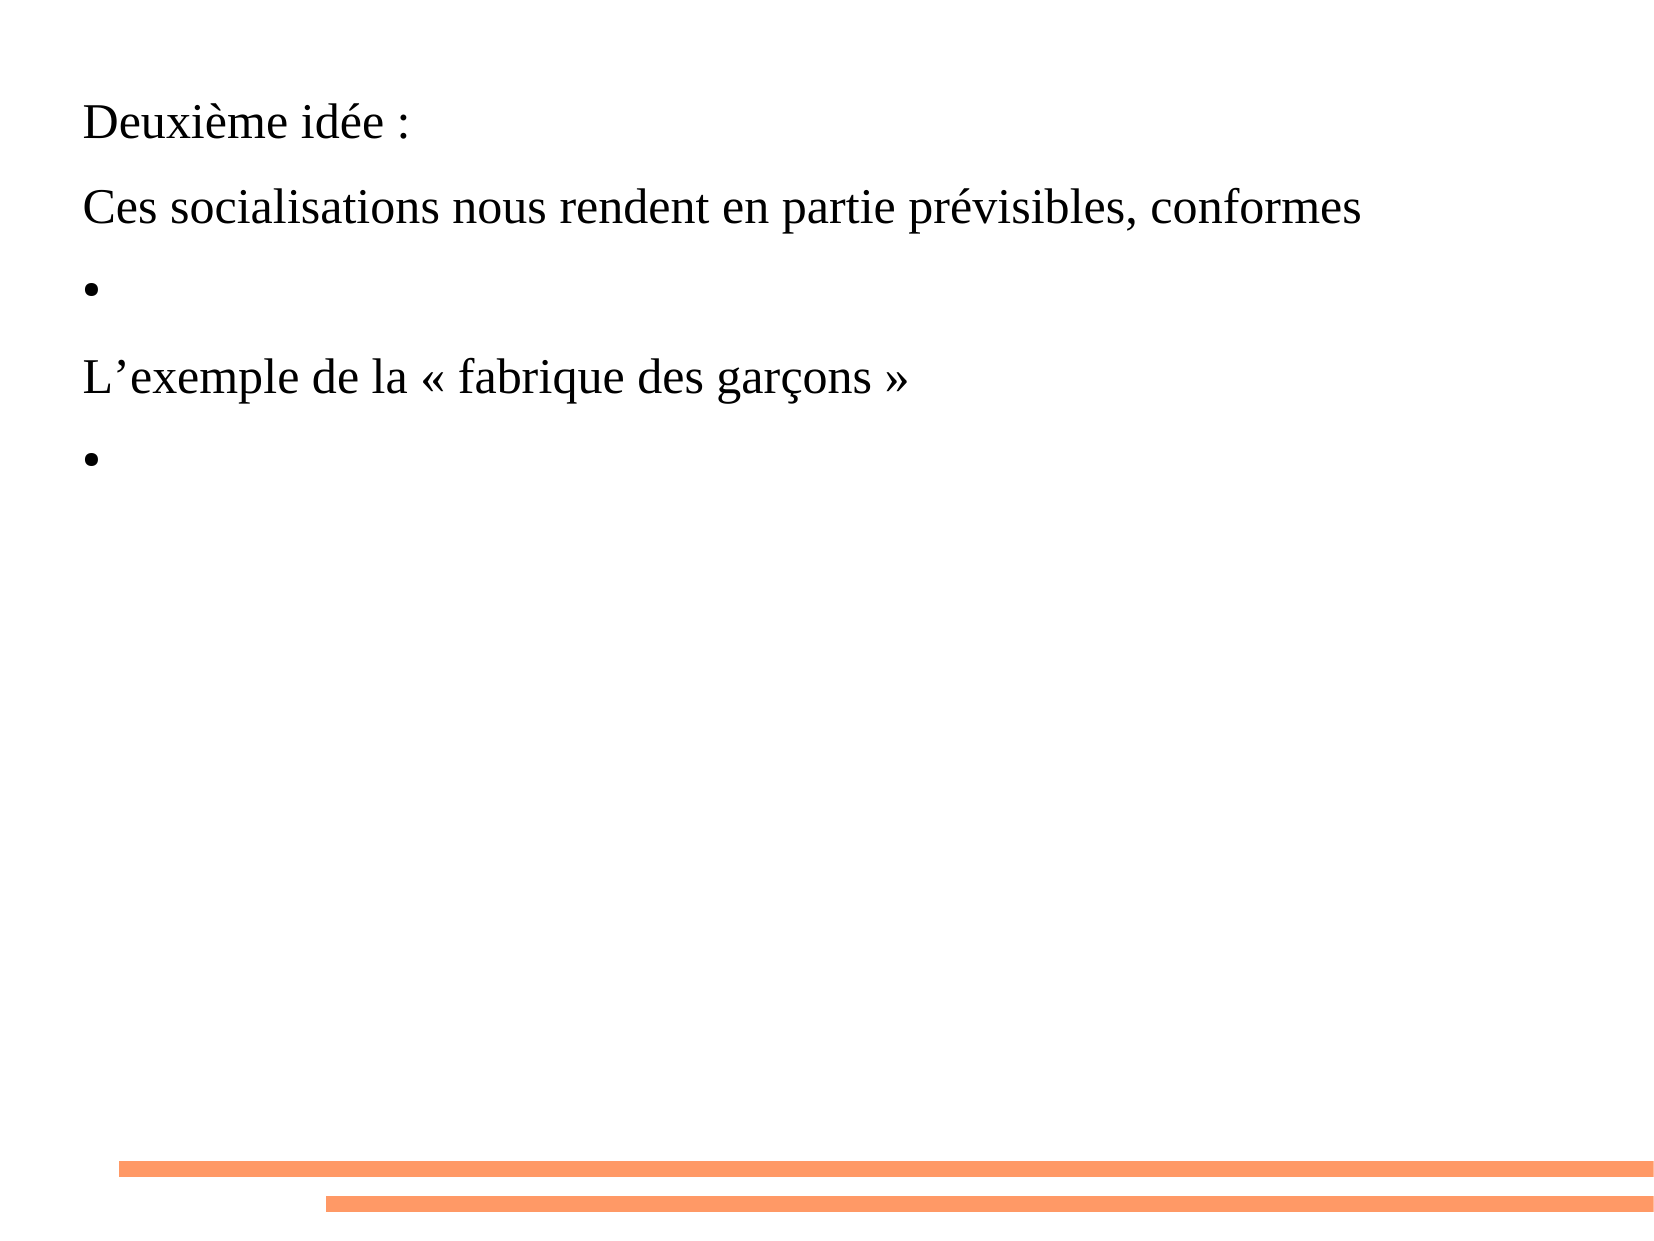

# Deuxième idée :
Ces socialisations nous rendent en partie prévisibles, conformes
L’exemple de la « fabrique des garçons »